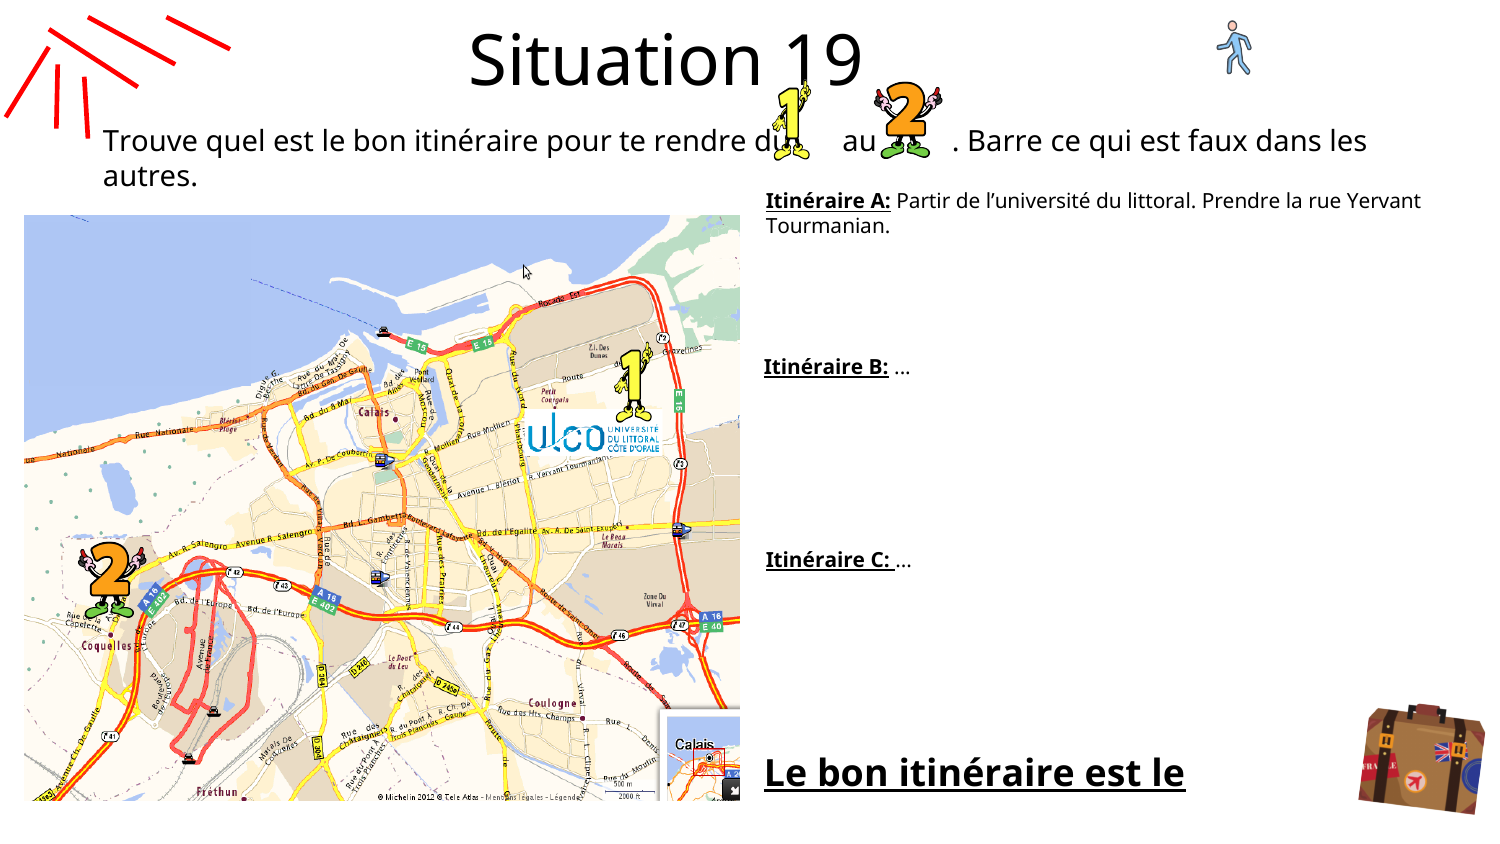

Situation 19
Trouve quel est le bon itinéraire pour te rendre du au . Barre ce qui est faux dans les autres.
Itinéraire A: Partir de l’université du littoral. Prendre la rue Yervant Tourmanian.
Itinéraire B: ...
Itinéraire C: ...
Le bon itinéraire est le